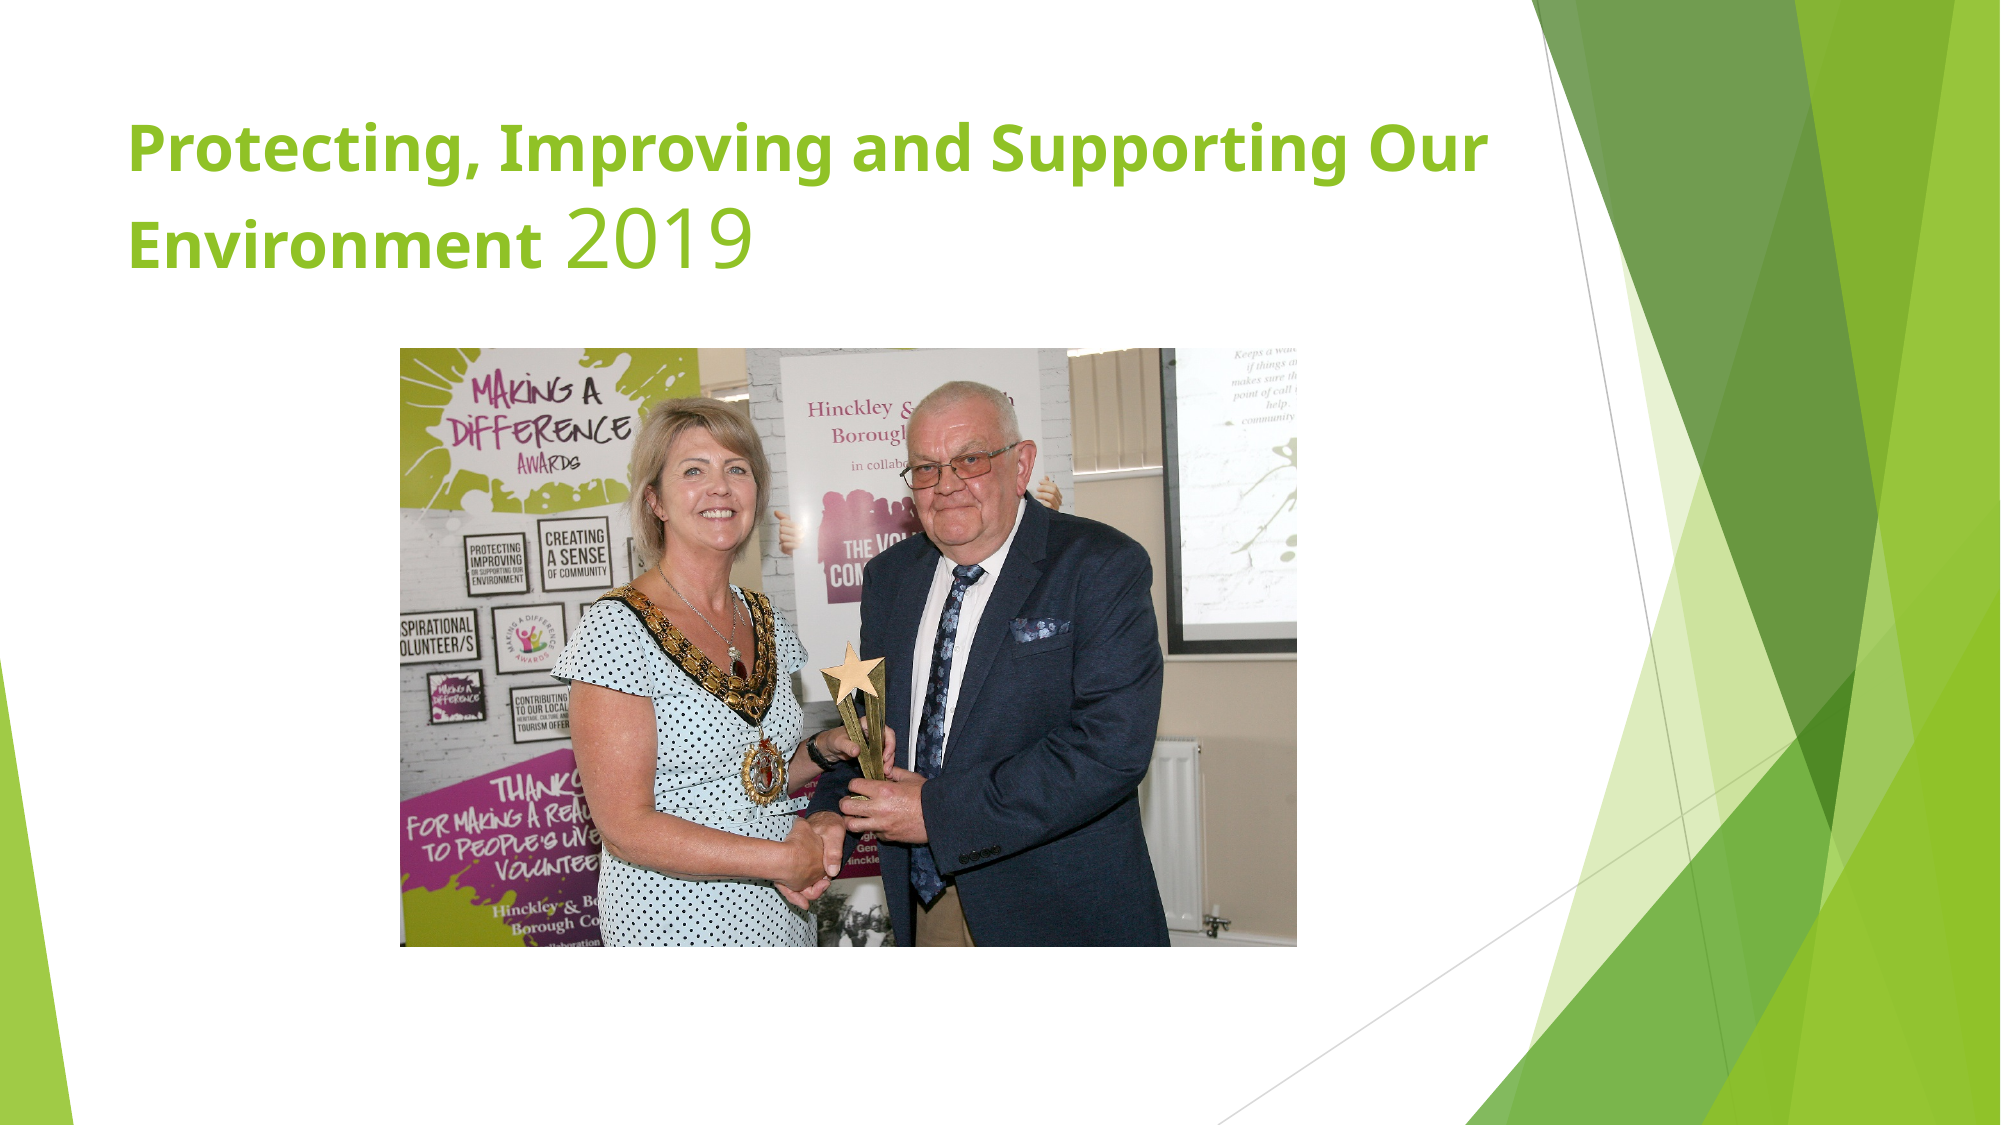

# Protecting, Improving and Supporting Our Environment 2019